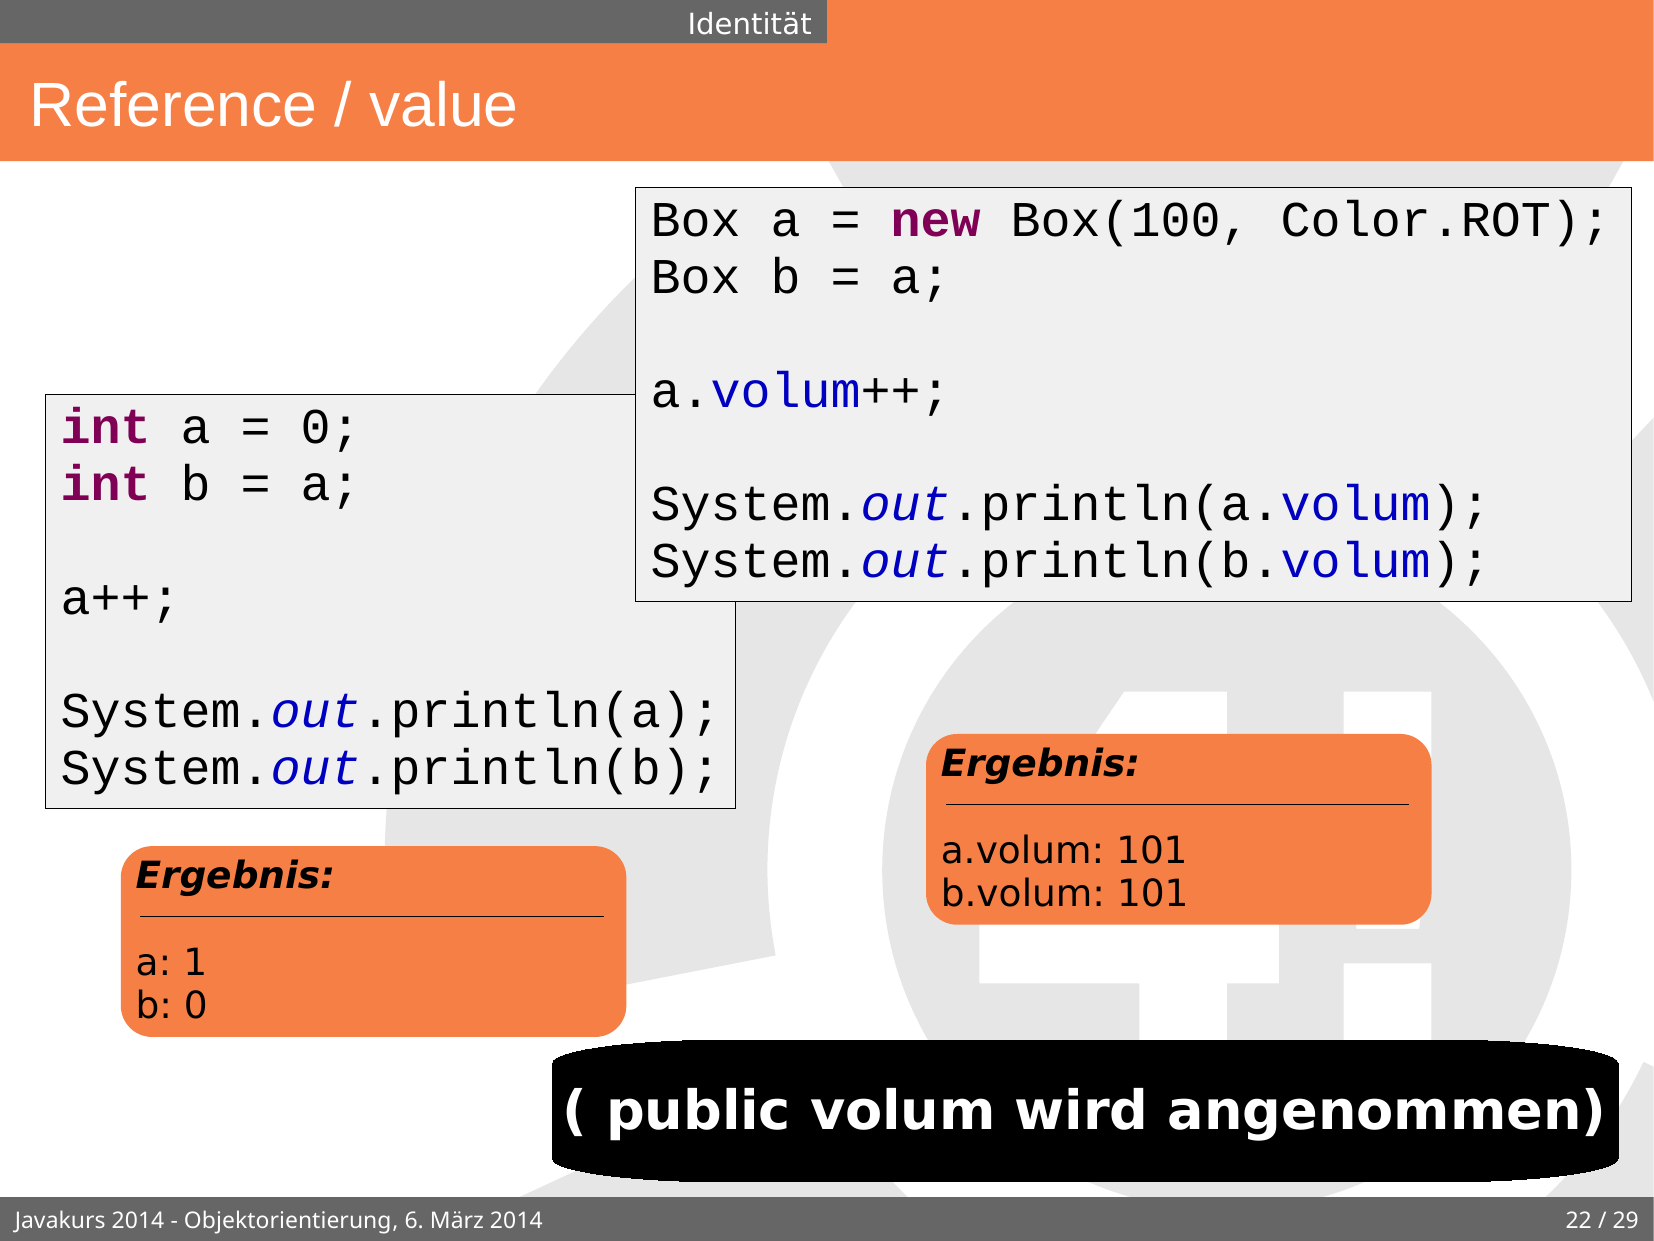

Identität
# Reference / value
Box a = new Box(100, Color.ROT);
Box b = a;
a.volum++;
System.out.println(a.volum);
System.out.println(b.volum);
int a = 0;
int b = a;
a++;
System.out.println(a);
System.out.println(b);
Ergebnis:
a.volum: 101
b.volum: 101
Ergebnis:
a: 1
b: 0
( public volum wird angenommen)